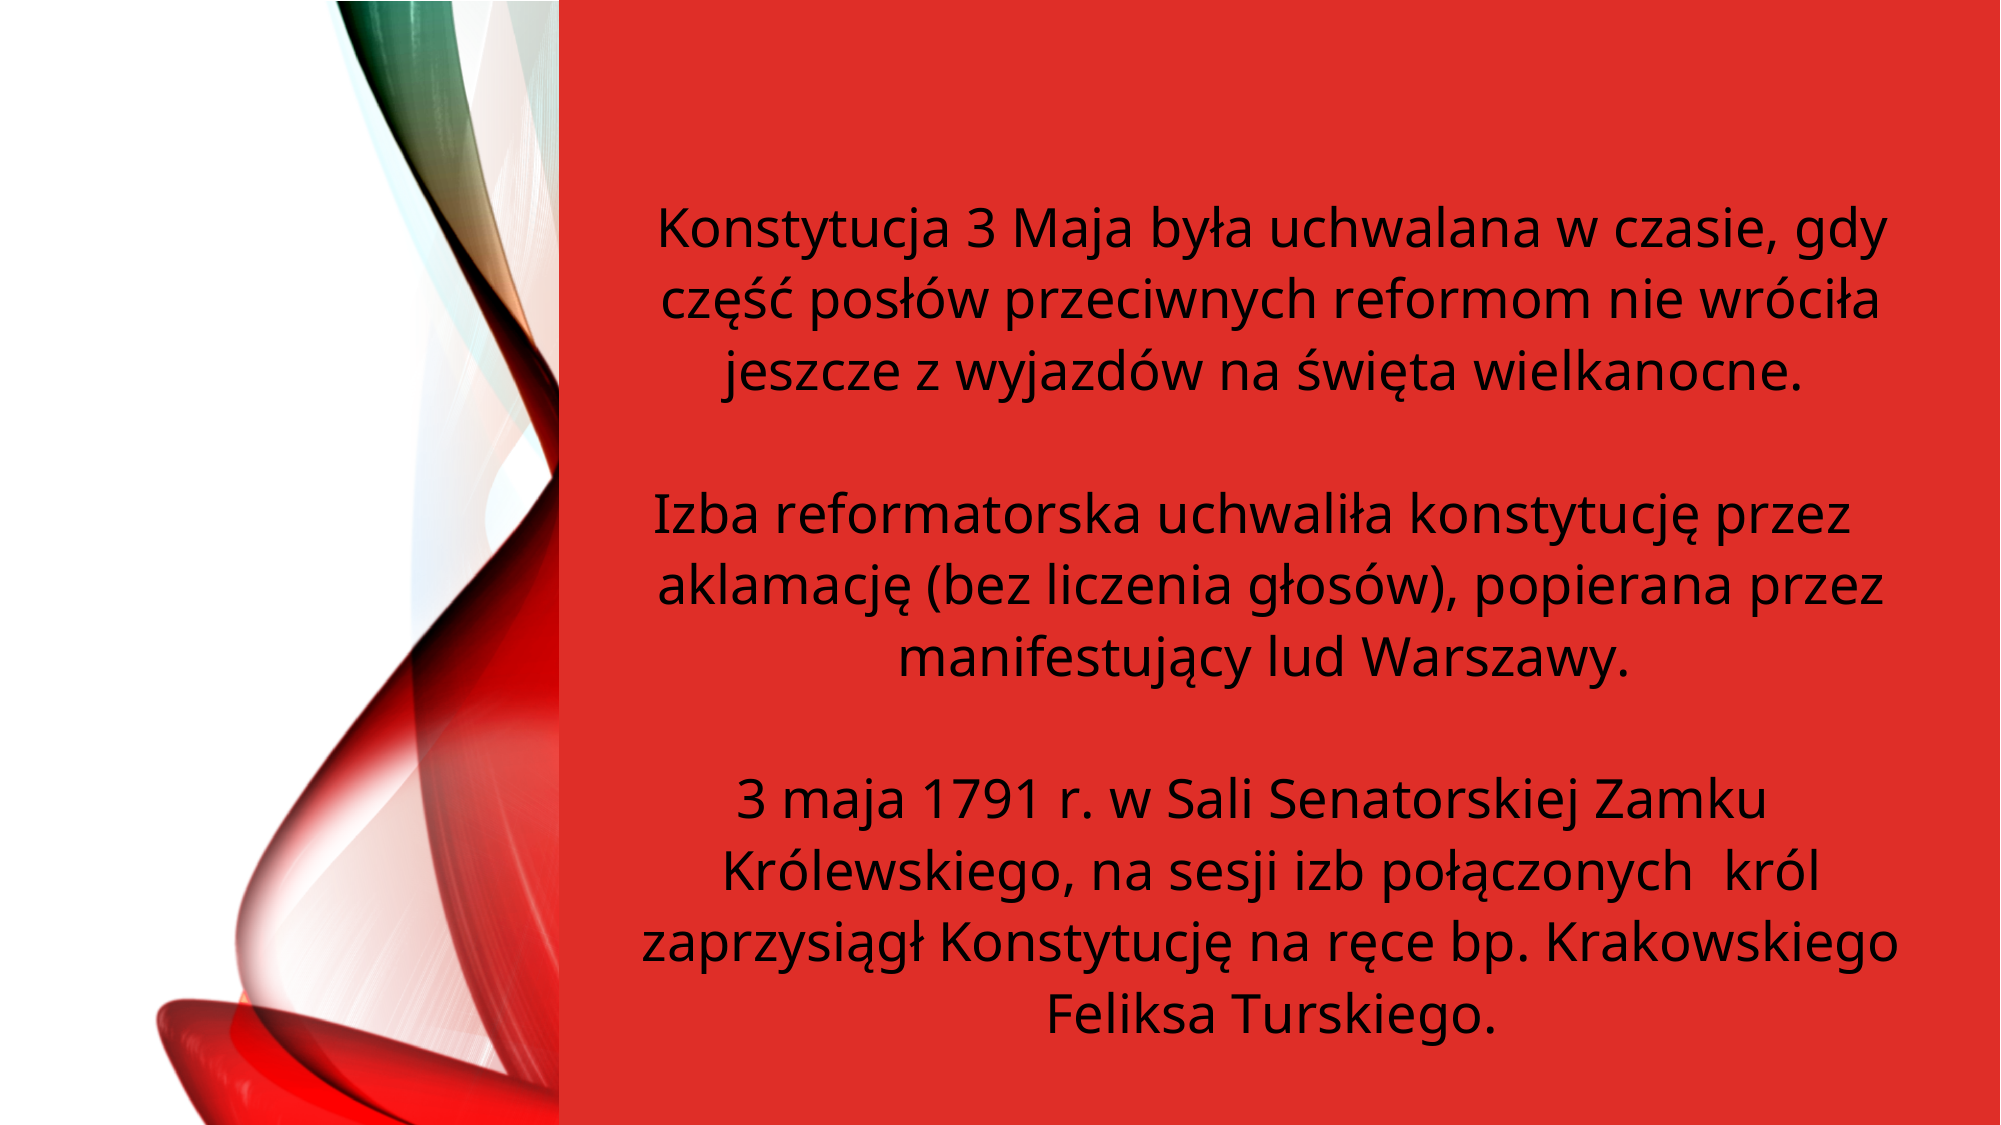

Konstytucja 3 Maja była uchwalana w czasie, gdy część posłów przeciwnych reformom nie wróciła jeszcze z wyjazdów na święta wielkanocne.
Izba reformatorska uchwaliła konstytucję przez aklamację (bez liczenia głosów), popierana przez manifestujący lud Warszawy.
3 maja 1791 r. w Sali Senatorskiej Zamku Królewskiego, na sesji izb połączonych król zaprzysiągł Konstytucję na ręce bp. Krakowskiego Feliksa Turskiego.